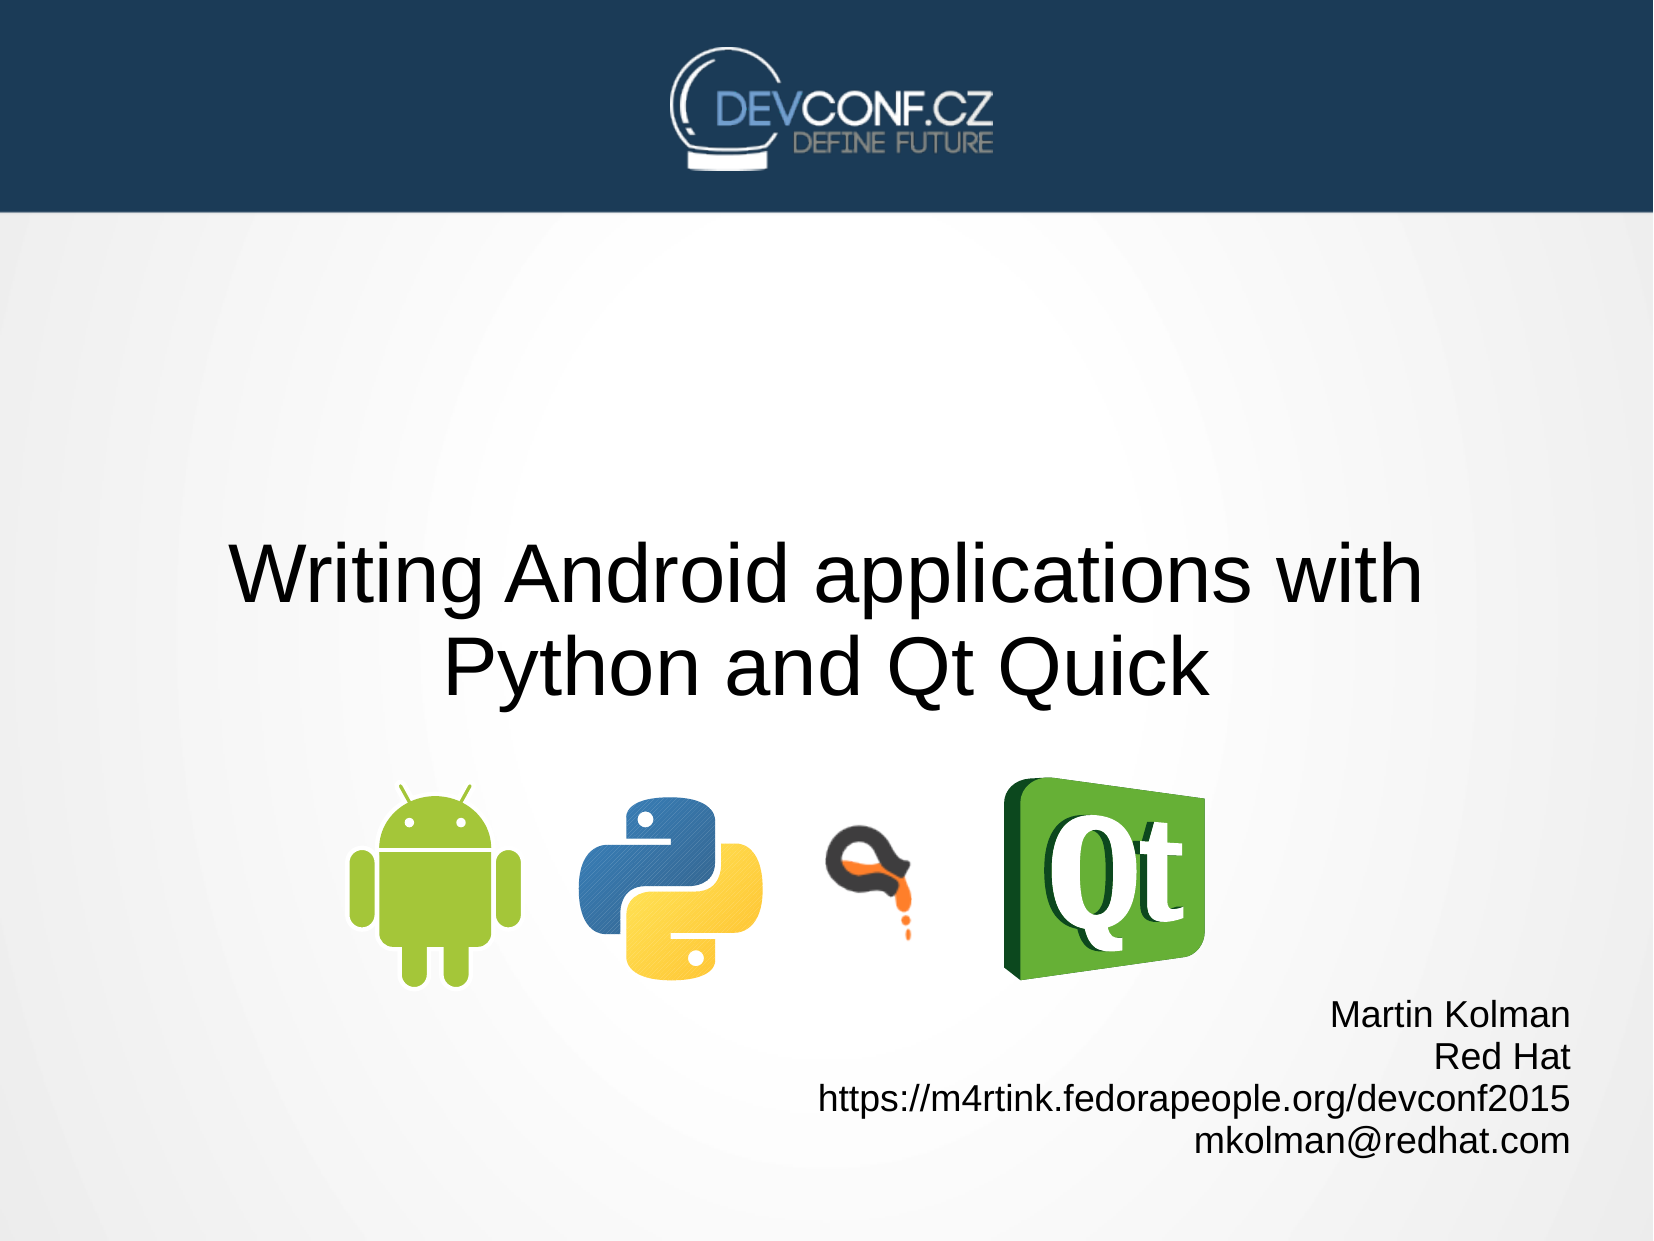

# Writing Android applications with Python and Qt Quick
Martin Kolman
Red Hat
https://m4rtink.fedorapeople.org/devconf2015
mkolman@redhat.com
1